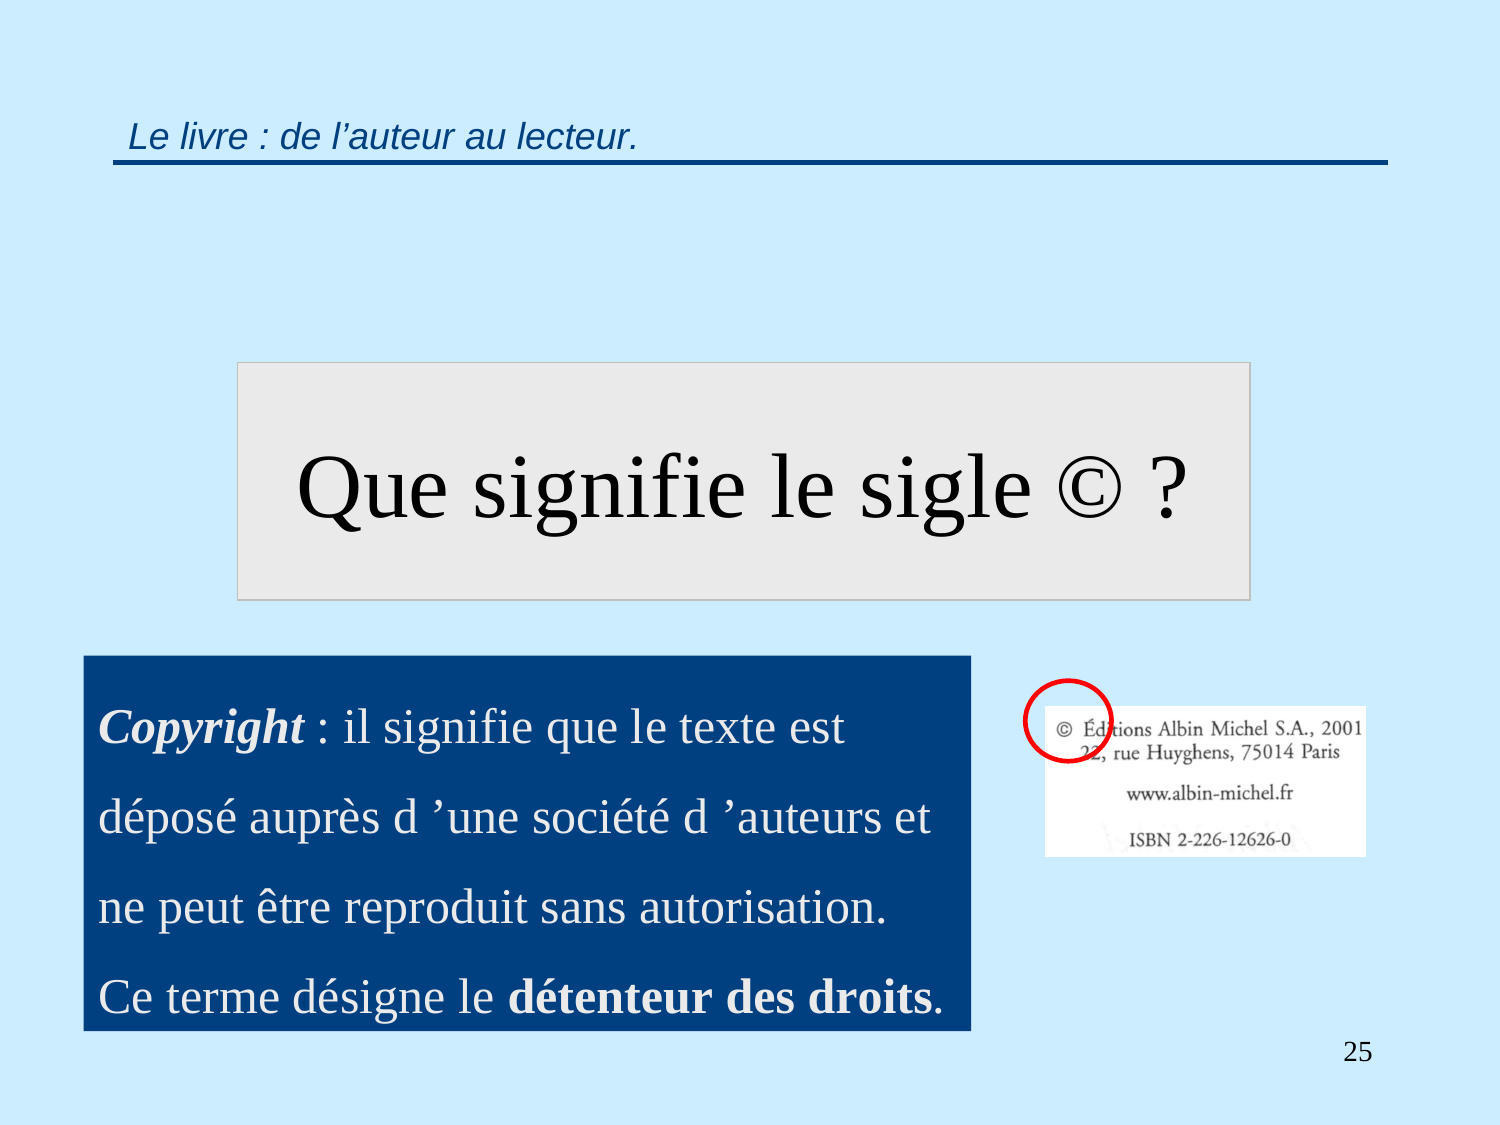

Le livre : de l’auteur au lecteur.
# Que signifie le sigle © ?
Copyright : il signifie que le texte est déposé auprès d ’une société d ’auteurs et ne peut être reproduit sans autorisation.
Ce terme désigne le détenteur des droits.
25